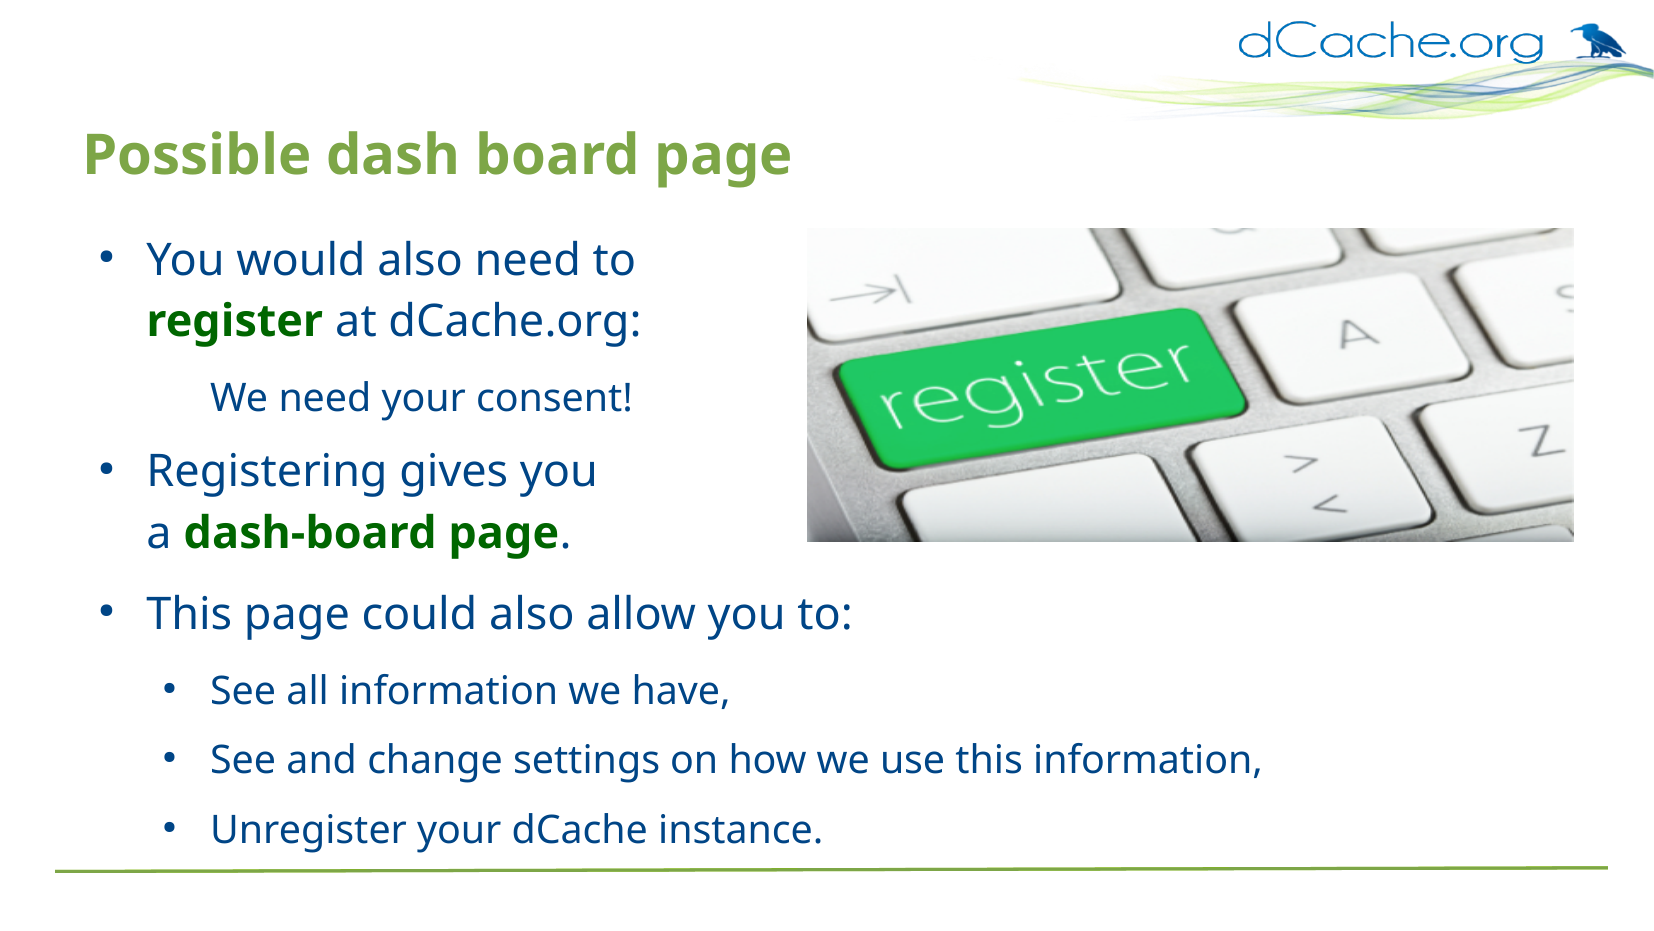

# Possible dash board page
You would also need to
register at dCache.org:
We need your consent!
Registering gives you
a dash-board page.
This page could also allow you to:
See all information we have,
See and change settings on how we use this information,
Unregister your dCache instance.